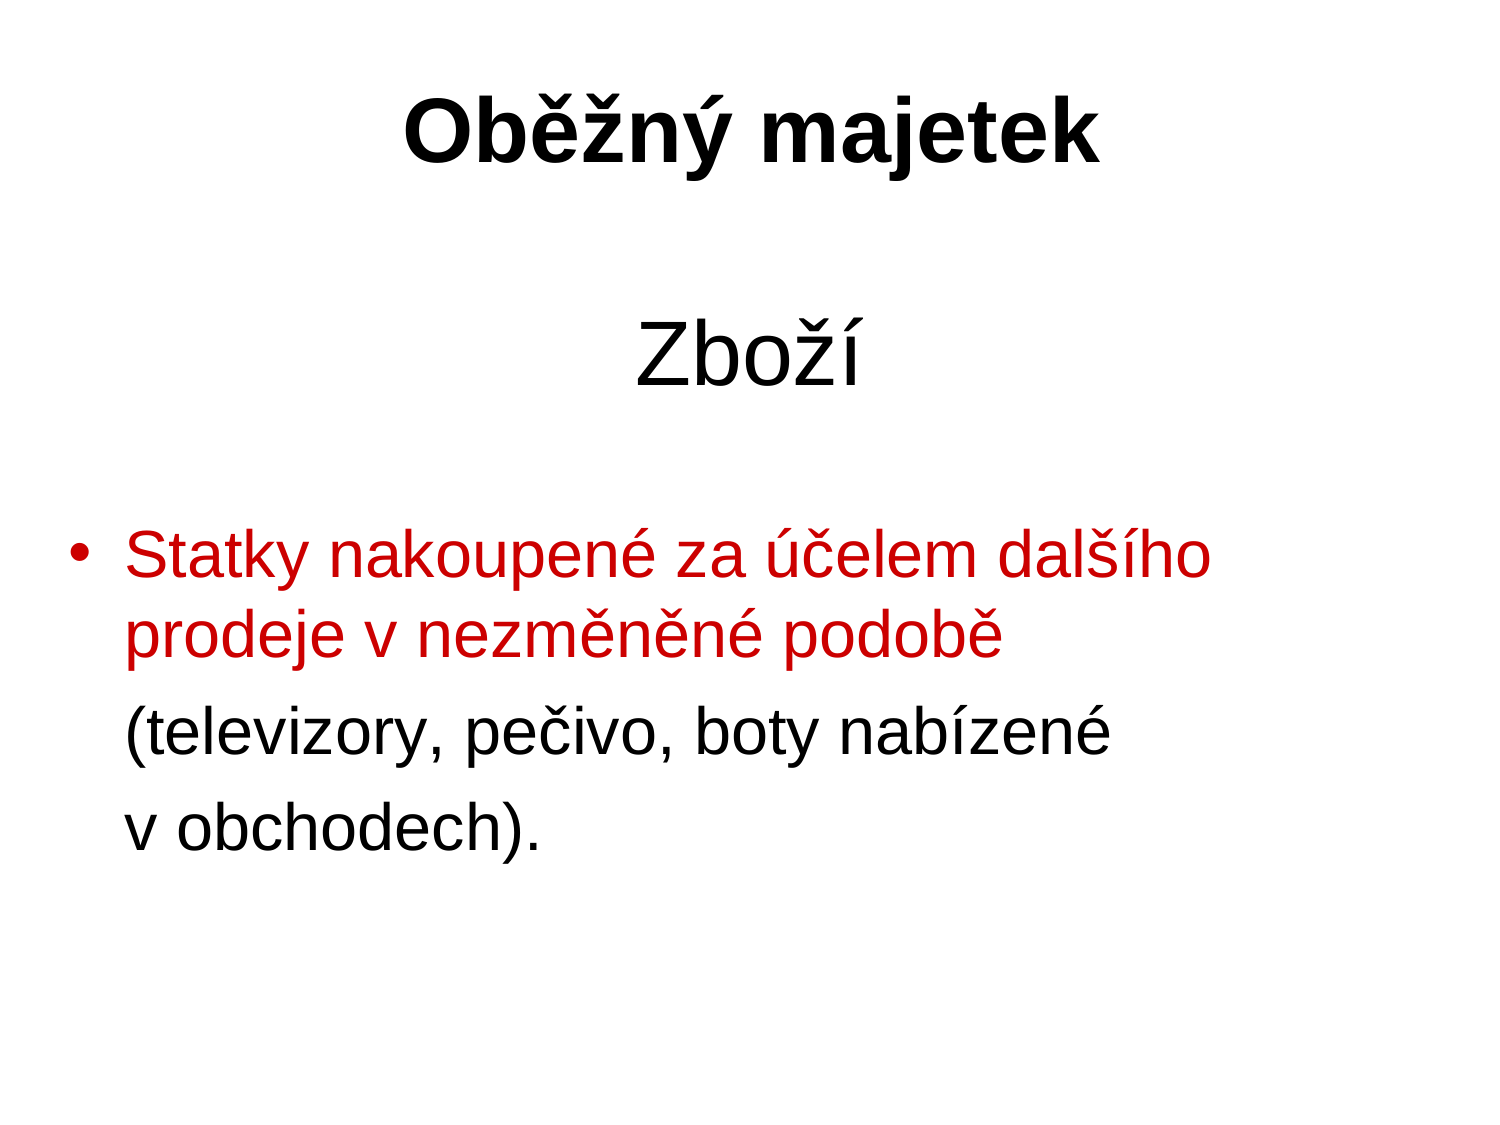

Oběžný majetek
# Zboží
Statky nakoupené za účelem dalšího prodeje v nezměněné podobě
	(televizory, pečivo, boty nabízené
	v obchodech).